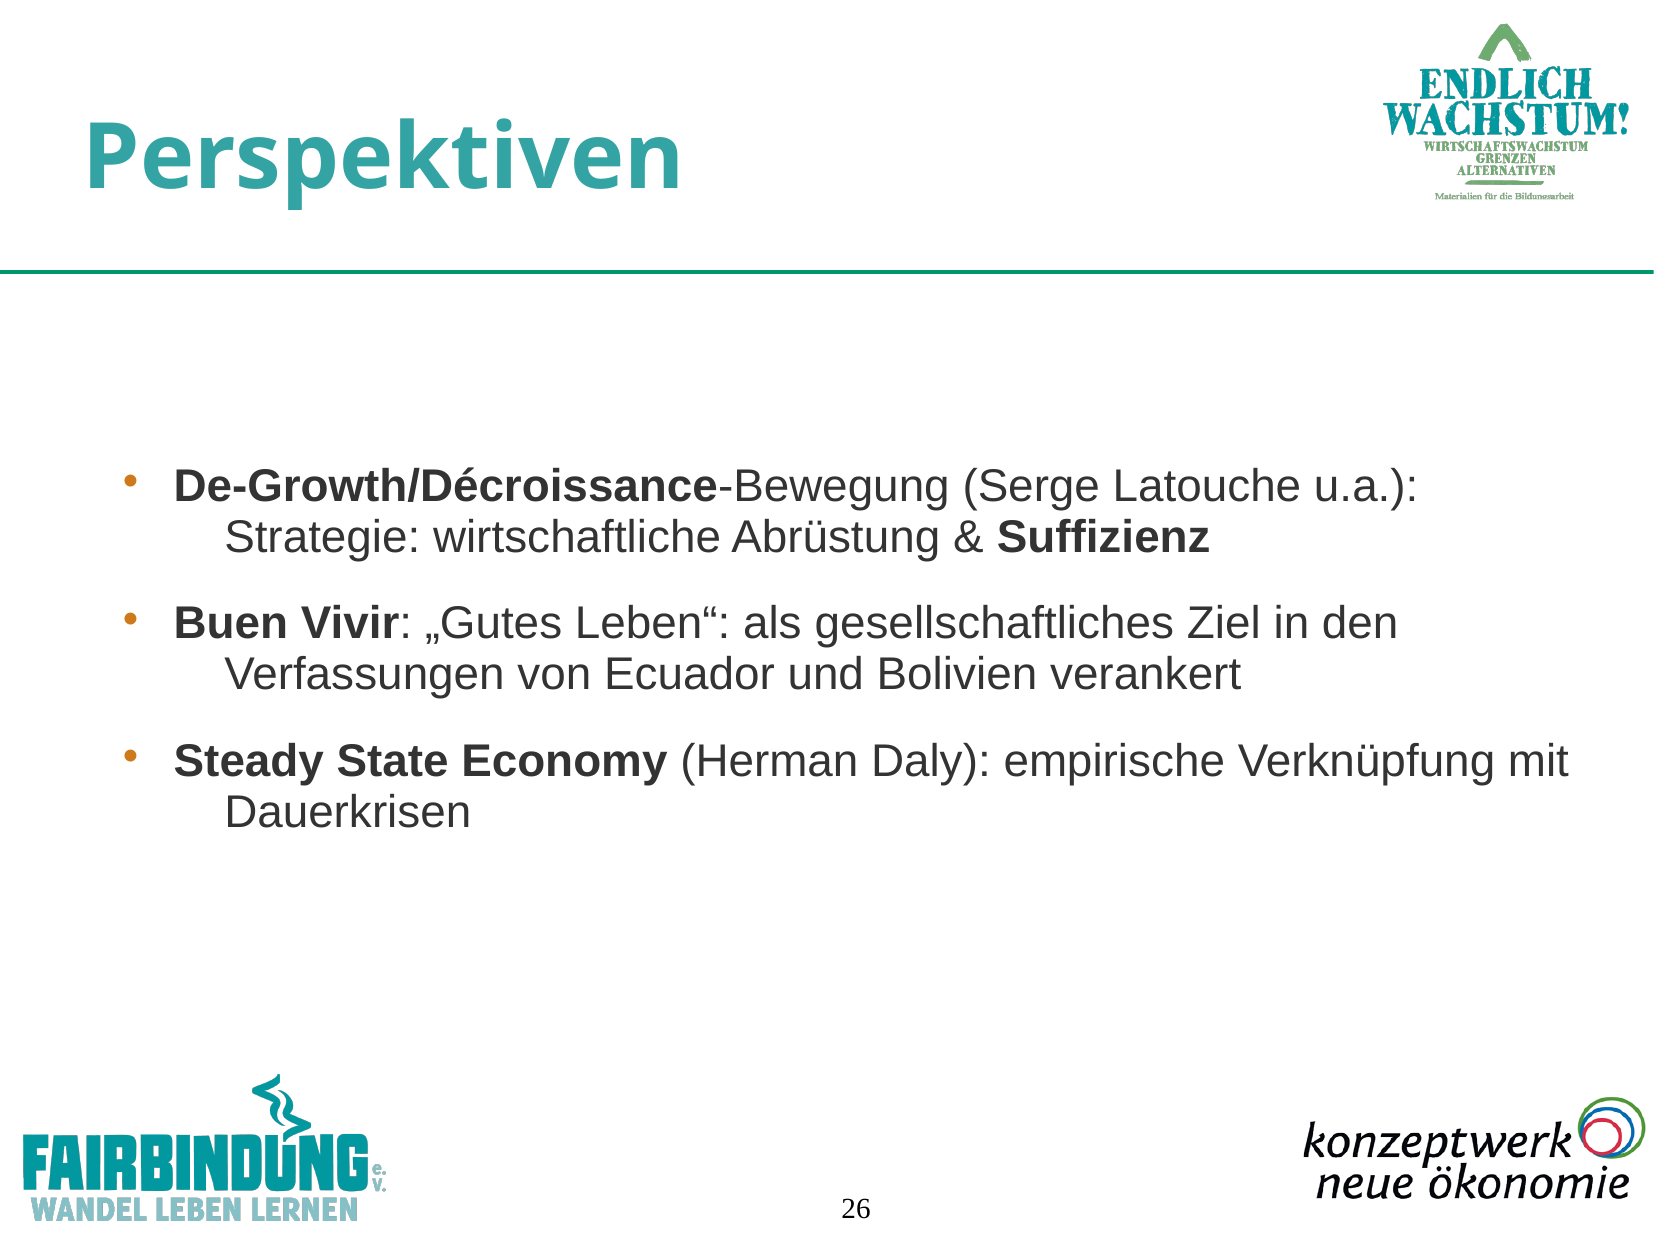

# Perspektiven
De-Growth/Décroissance-Bewegung (Serge Latouche u.a.): Strategie: wirtschaftliche Abrüstung & Suffizienz
Buen Vivir: „Gutes Leben“: als gesellschaftliches Ziel in den Verfassungen von Ecuador und Bolivien verankert
Steady State Economy (Herman Daly): empirische Verknüpfung mit Dauerkrisen
26